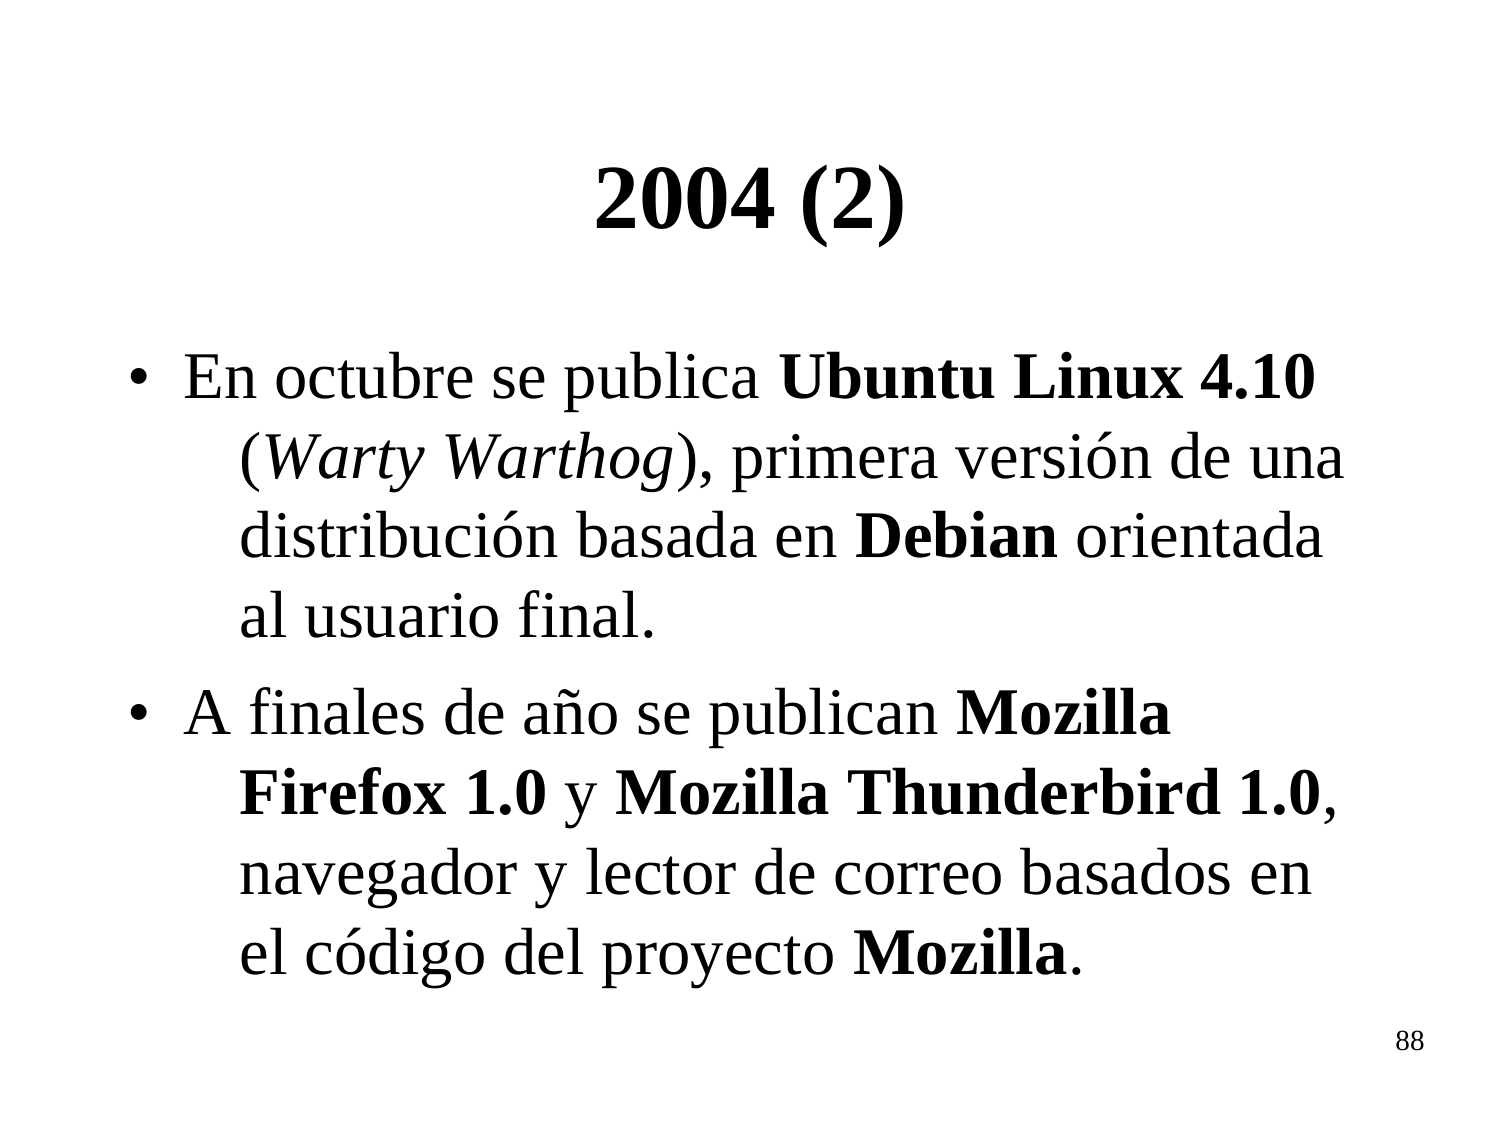

# 2004 (2)
En octubre se publica Ubuntu Linux 4.10 (Warty Warthog), primera versión de una distribución basada en Debian orientada al usuario final.
A finales de año se publican Mozilla Firefox 1.0 y Mozilla Thunderbird 1.0, navegador y lector de correo basados en el código del proyecto Mozilla.
88